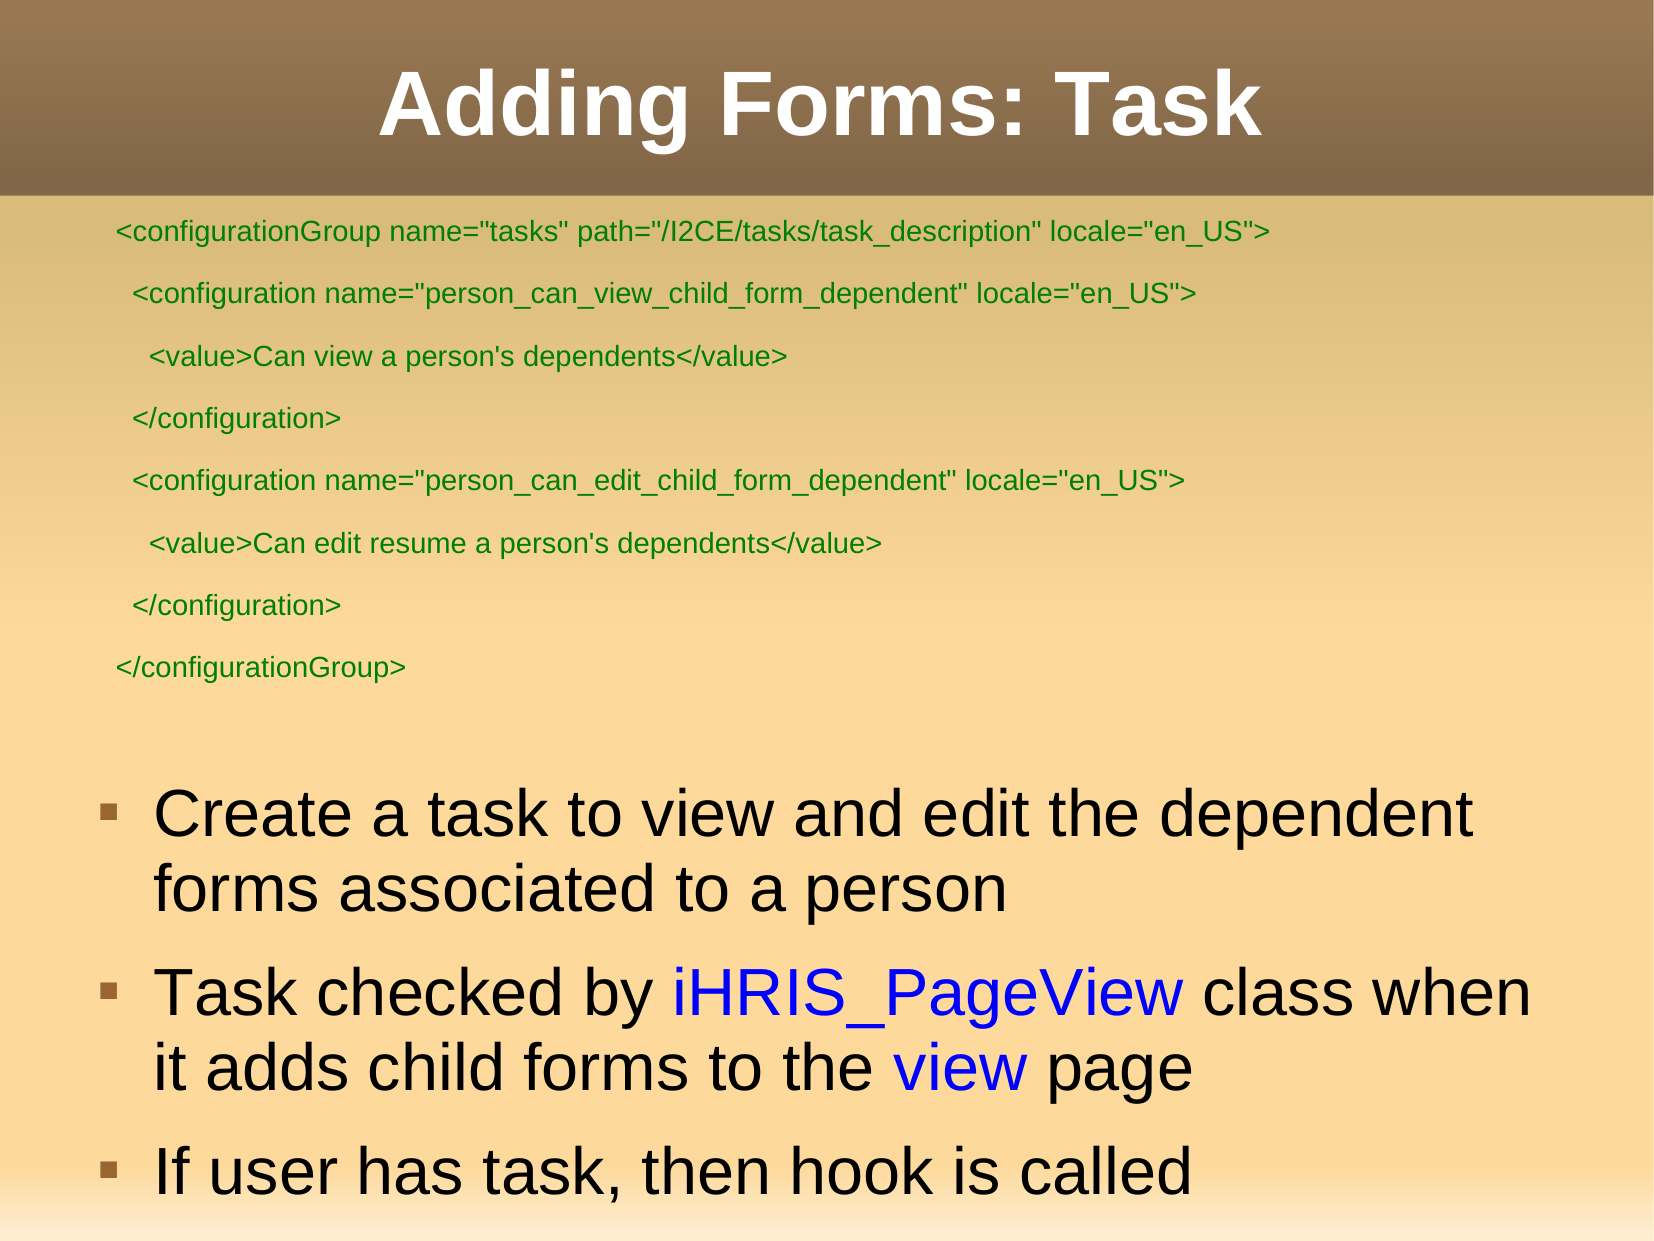

# Adding Forms: Task
 <configurationGroup name="tasks" path="/I2CE/tasks/task_description" locale="en_US">
 <configuration name="person_can_view_child_form_dependent" locale="en_US">
 <value>Can view a person's dependents</value>
 </configuration>
 <configuration name="person_can_edit_child_form_dependent" locale="en_US">
 <value>Can edit resume a person's dependents</value>
 </configuration>
 </configurationGroup>
Create a task to view and edit the dependent forms associated to a person
Task checked by iHRIS_PageView class when it adds child forms to the view page
If user has task, then hook is called